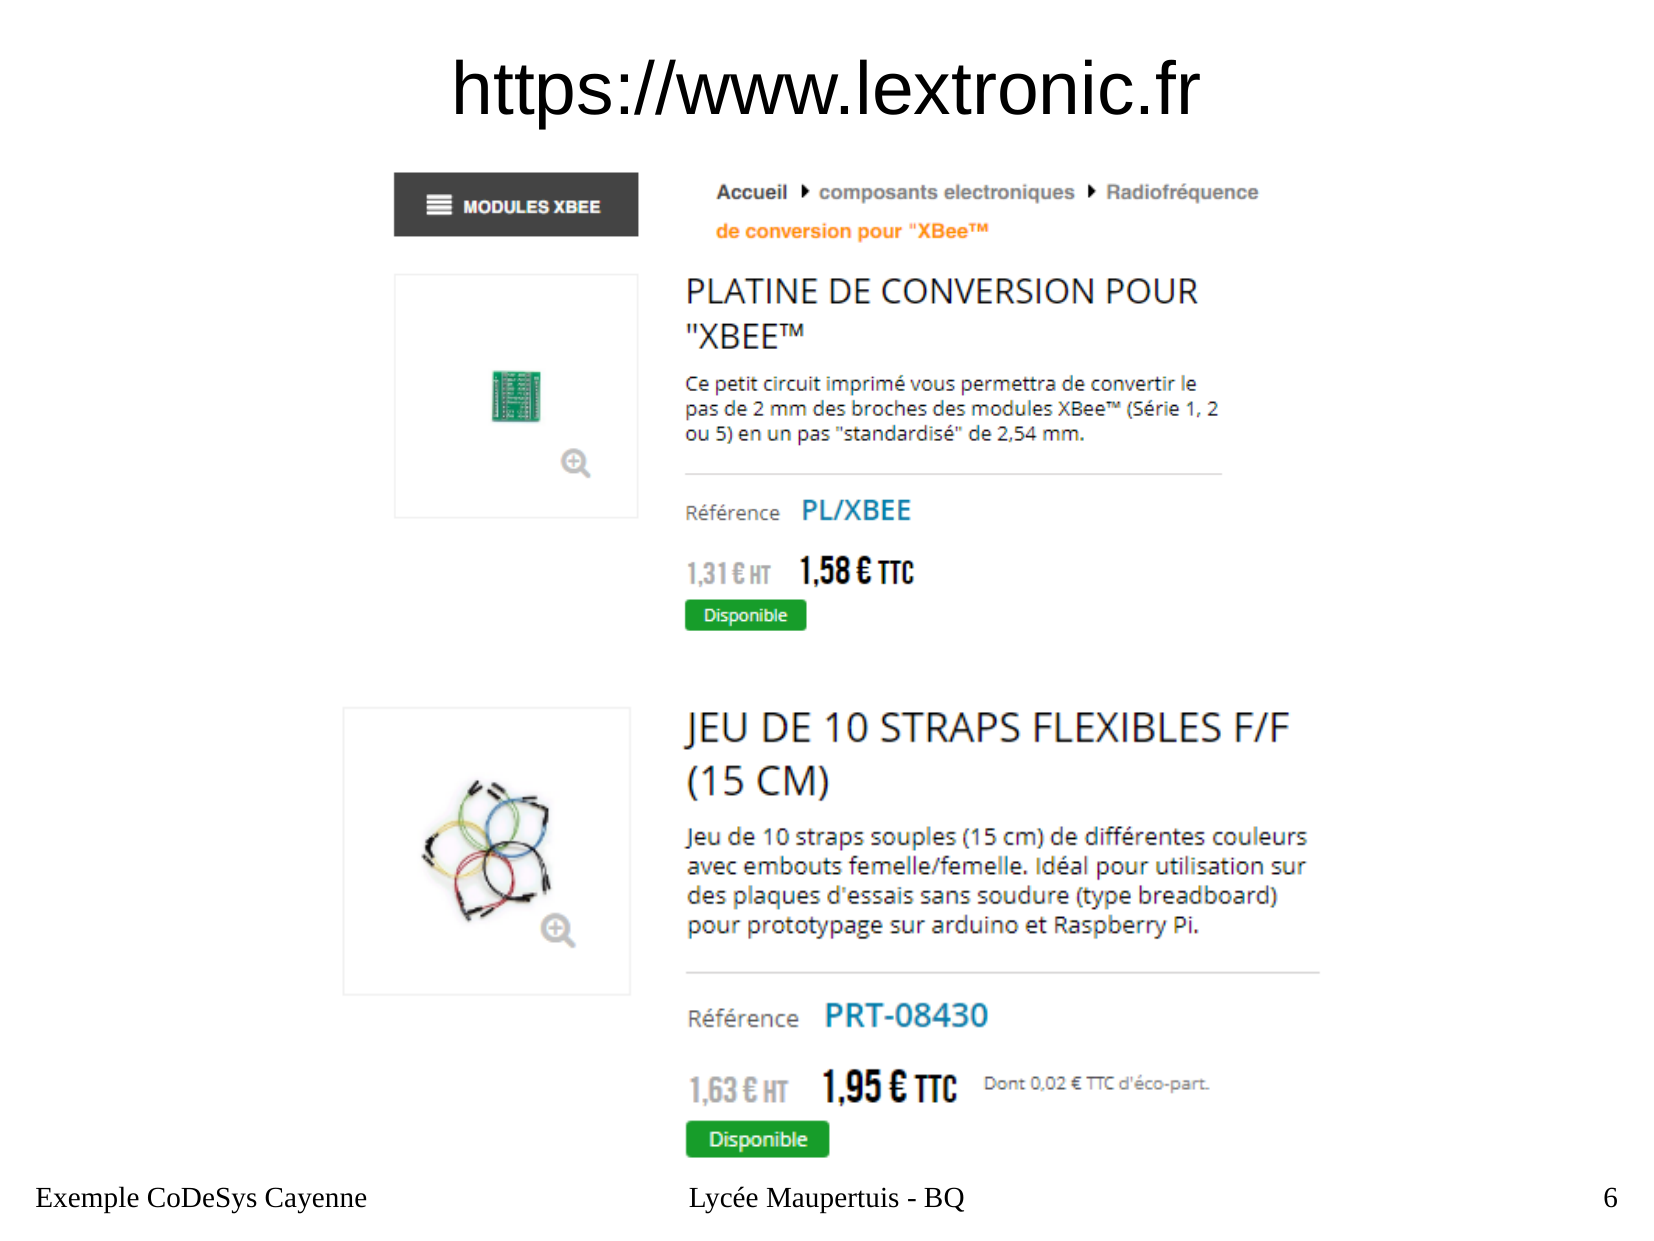

# https://www.lextronic.fr
Exemple CoDeSys Cayenne
Lycée Maupertuis - BQ
6